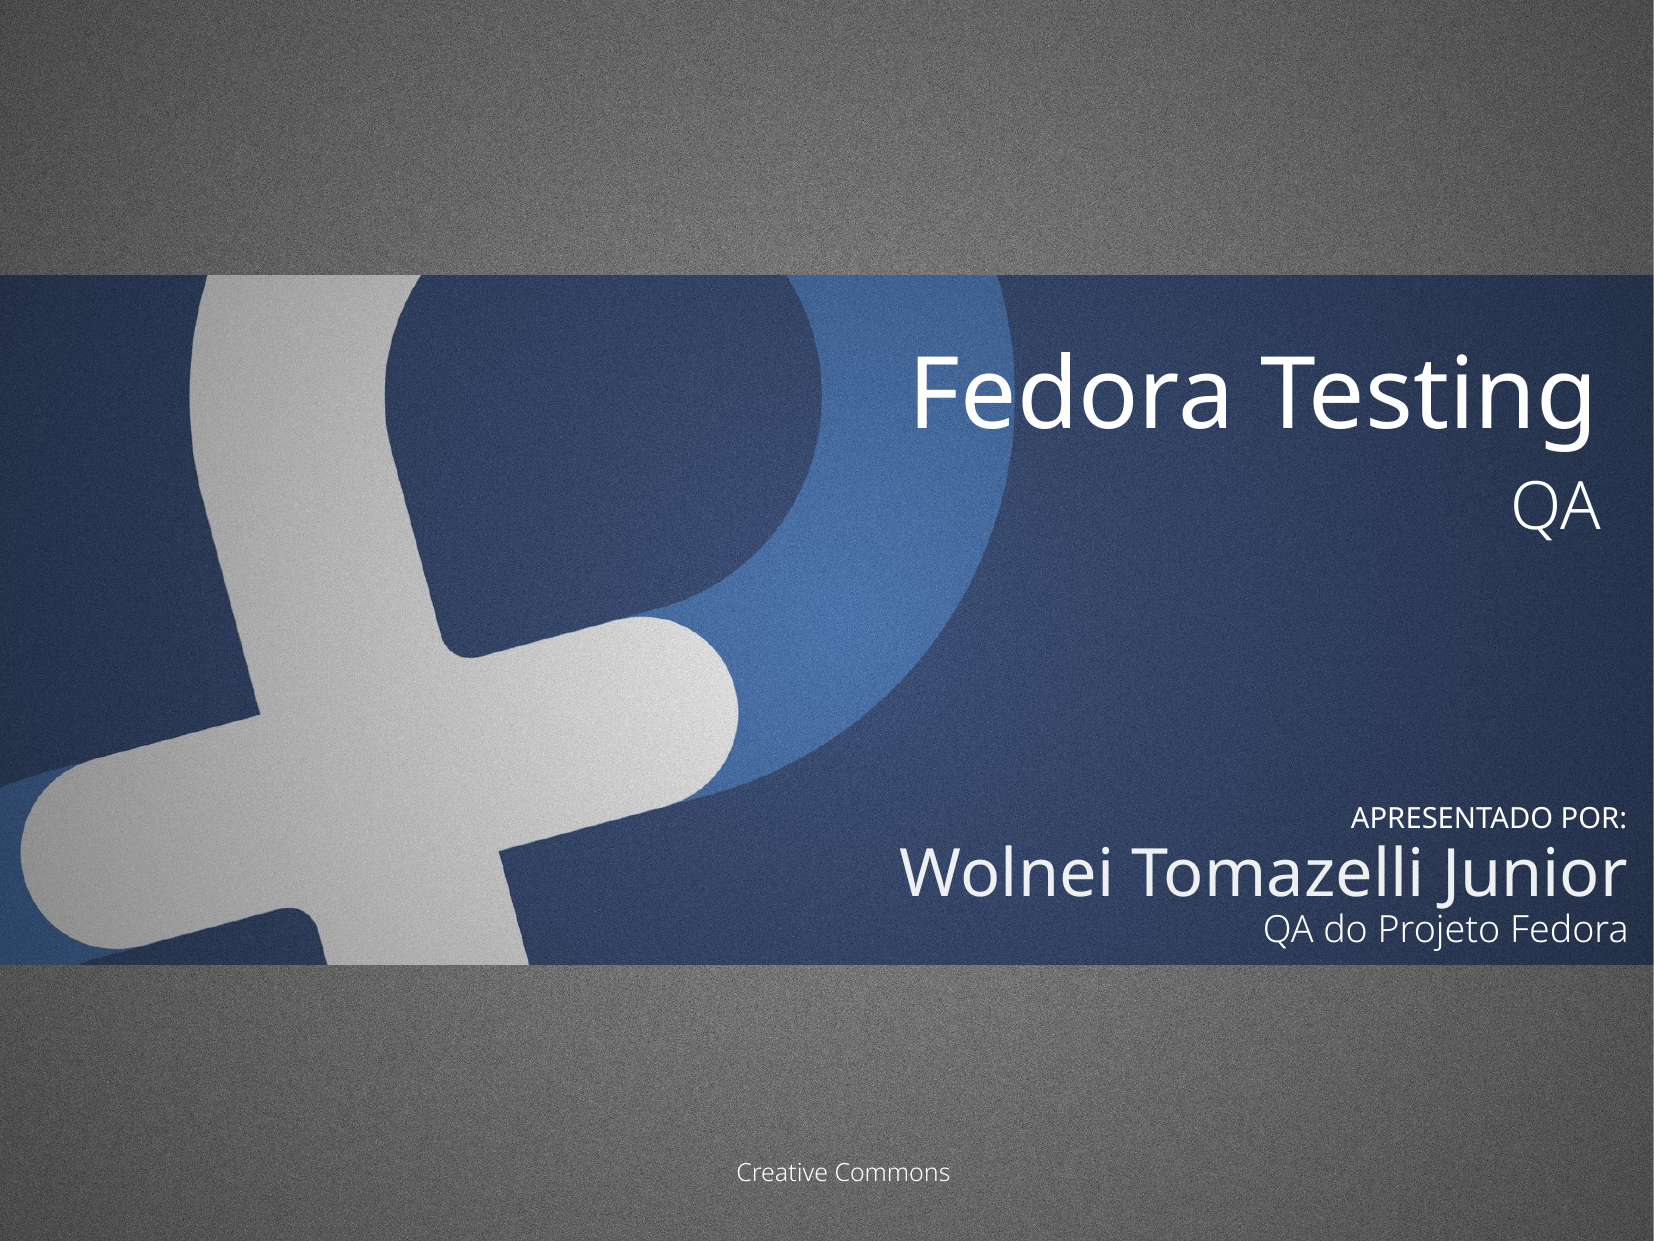

# Fedora Testing
QA
APRESENTADO POR:
Wolnei Tomazelli Junior
QA do Projeto Fedora
Creative Commons